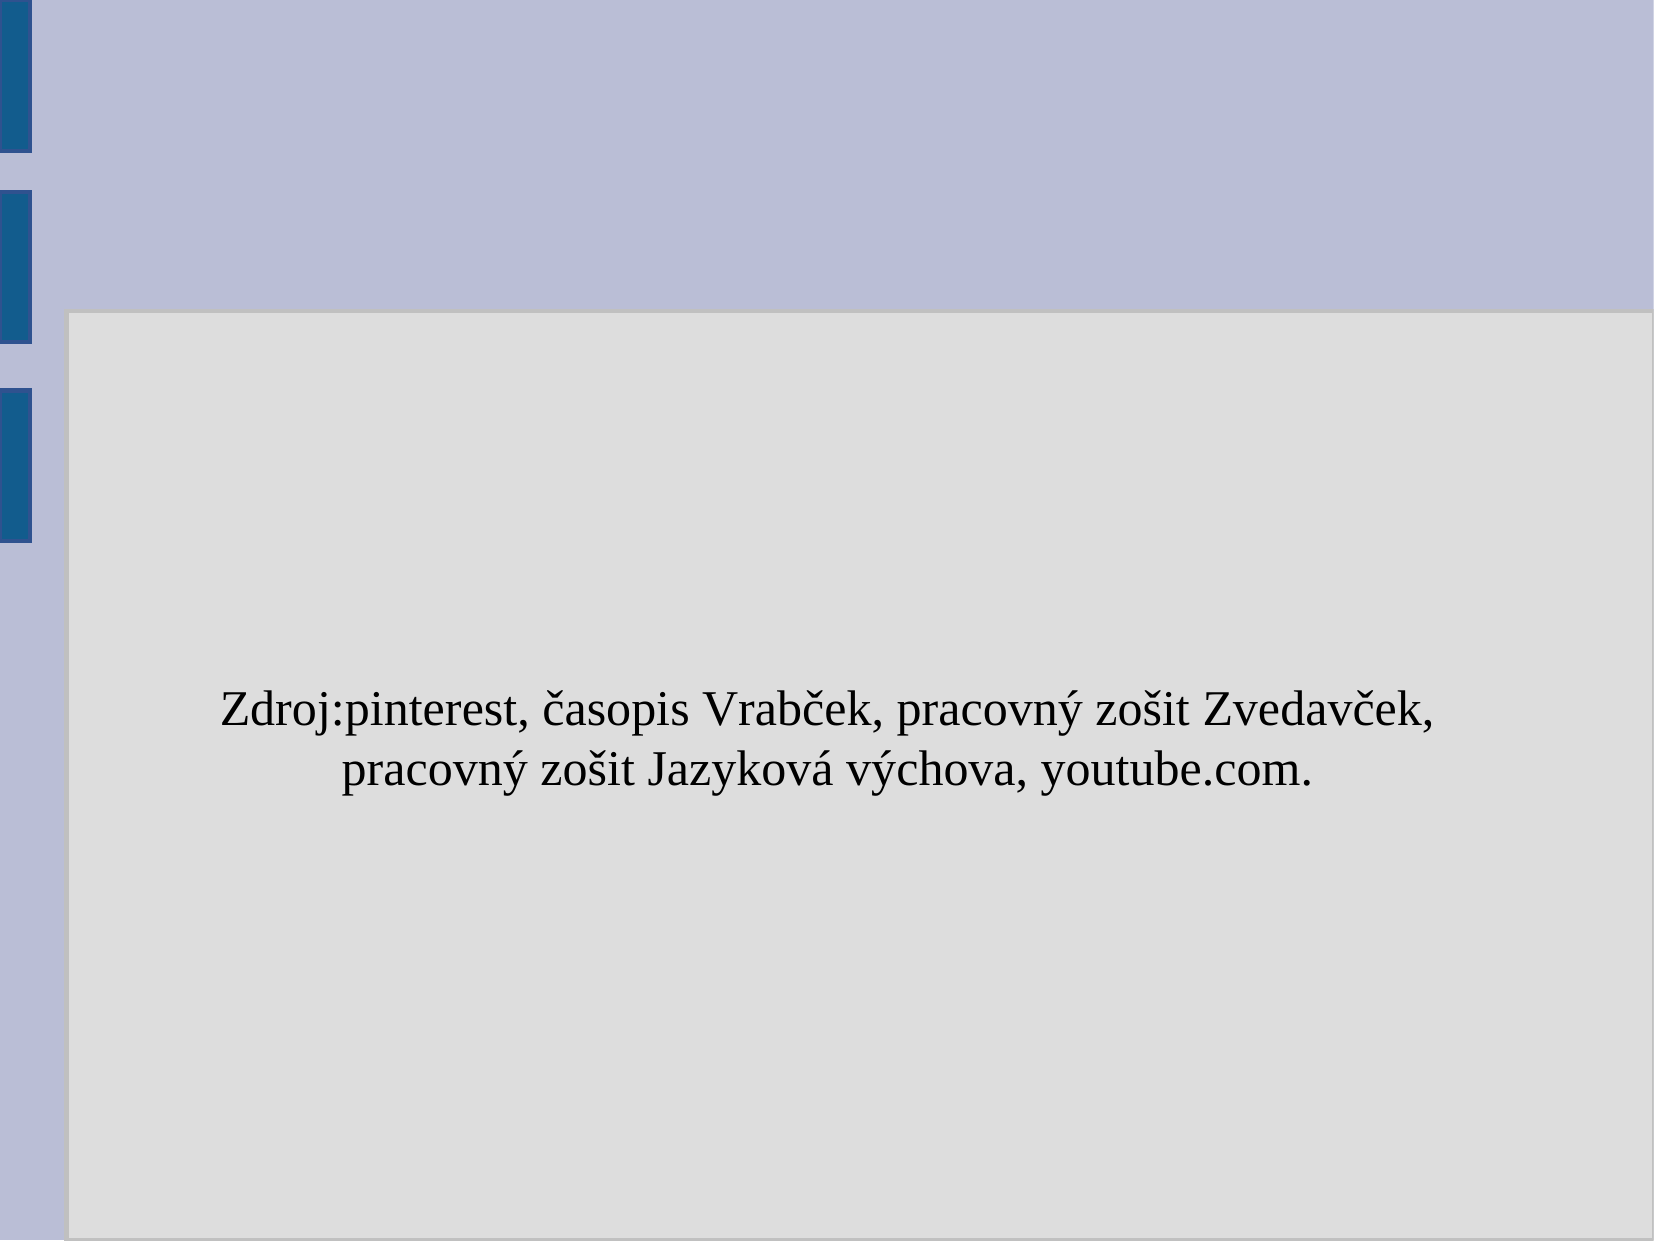

#
Zdroj:pinterest, časopis Vrabček, pracovný zošit Zvedavček, pracovný zošit Jazyková výchova, youtube.com.